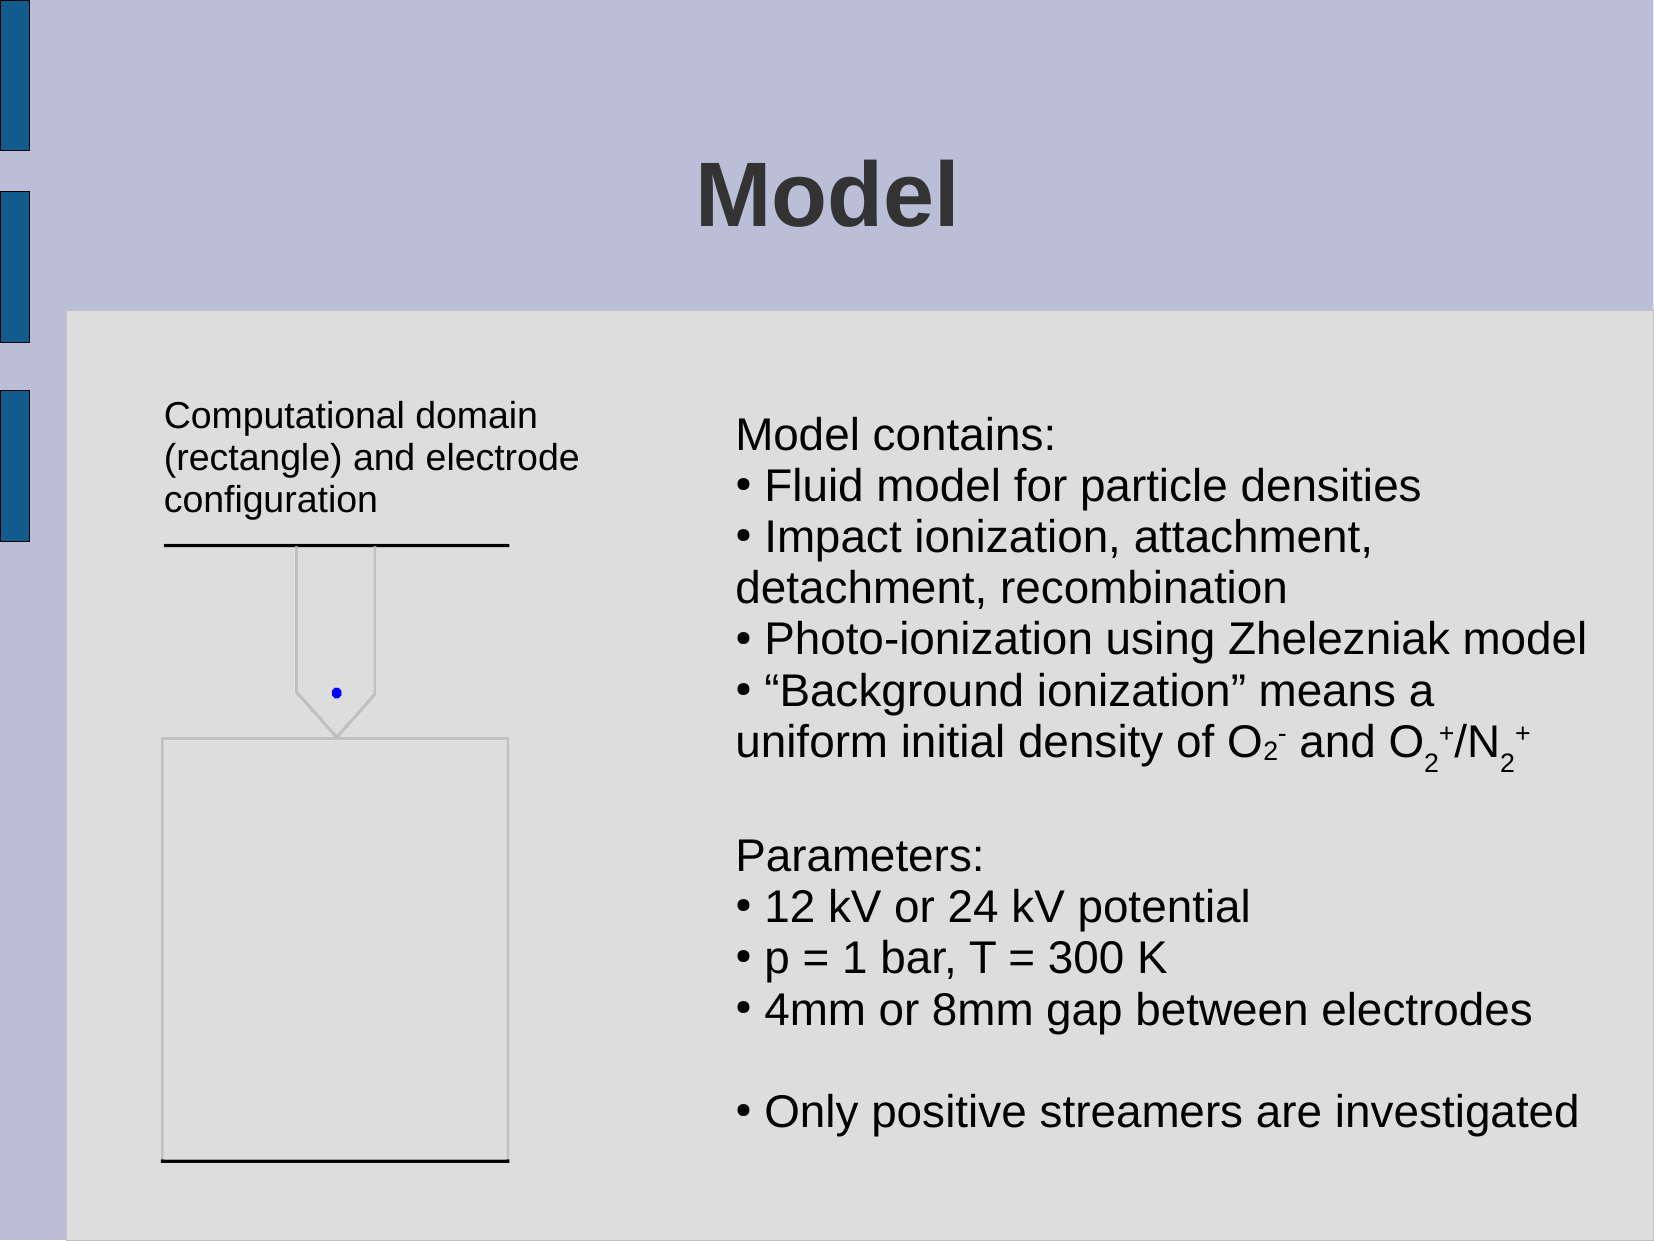

# Model
Computational domain (rectangle) and electrode configuration
Model contains:
 Fluid model for particle densities
 Impact ionization, attachment, detachment, recombination
 Photo-ionization using Zhelezniak model
 “Background ionization” means a uniform initial density of O2- and O2+/N2+
Parameters:
 12 kV or 24 kV potential
 p = 1 bar, T = 300 K
 4mm or 8mm gap between electrodes
 Only positive streamers are investigated